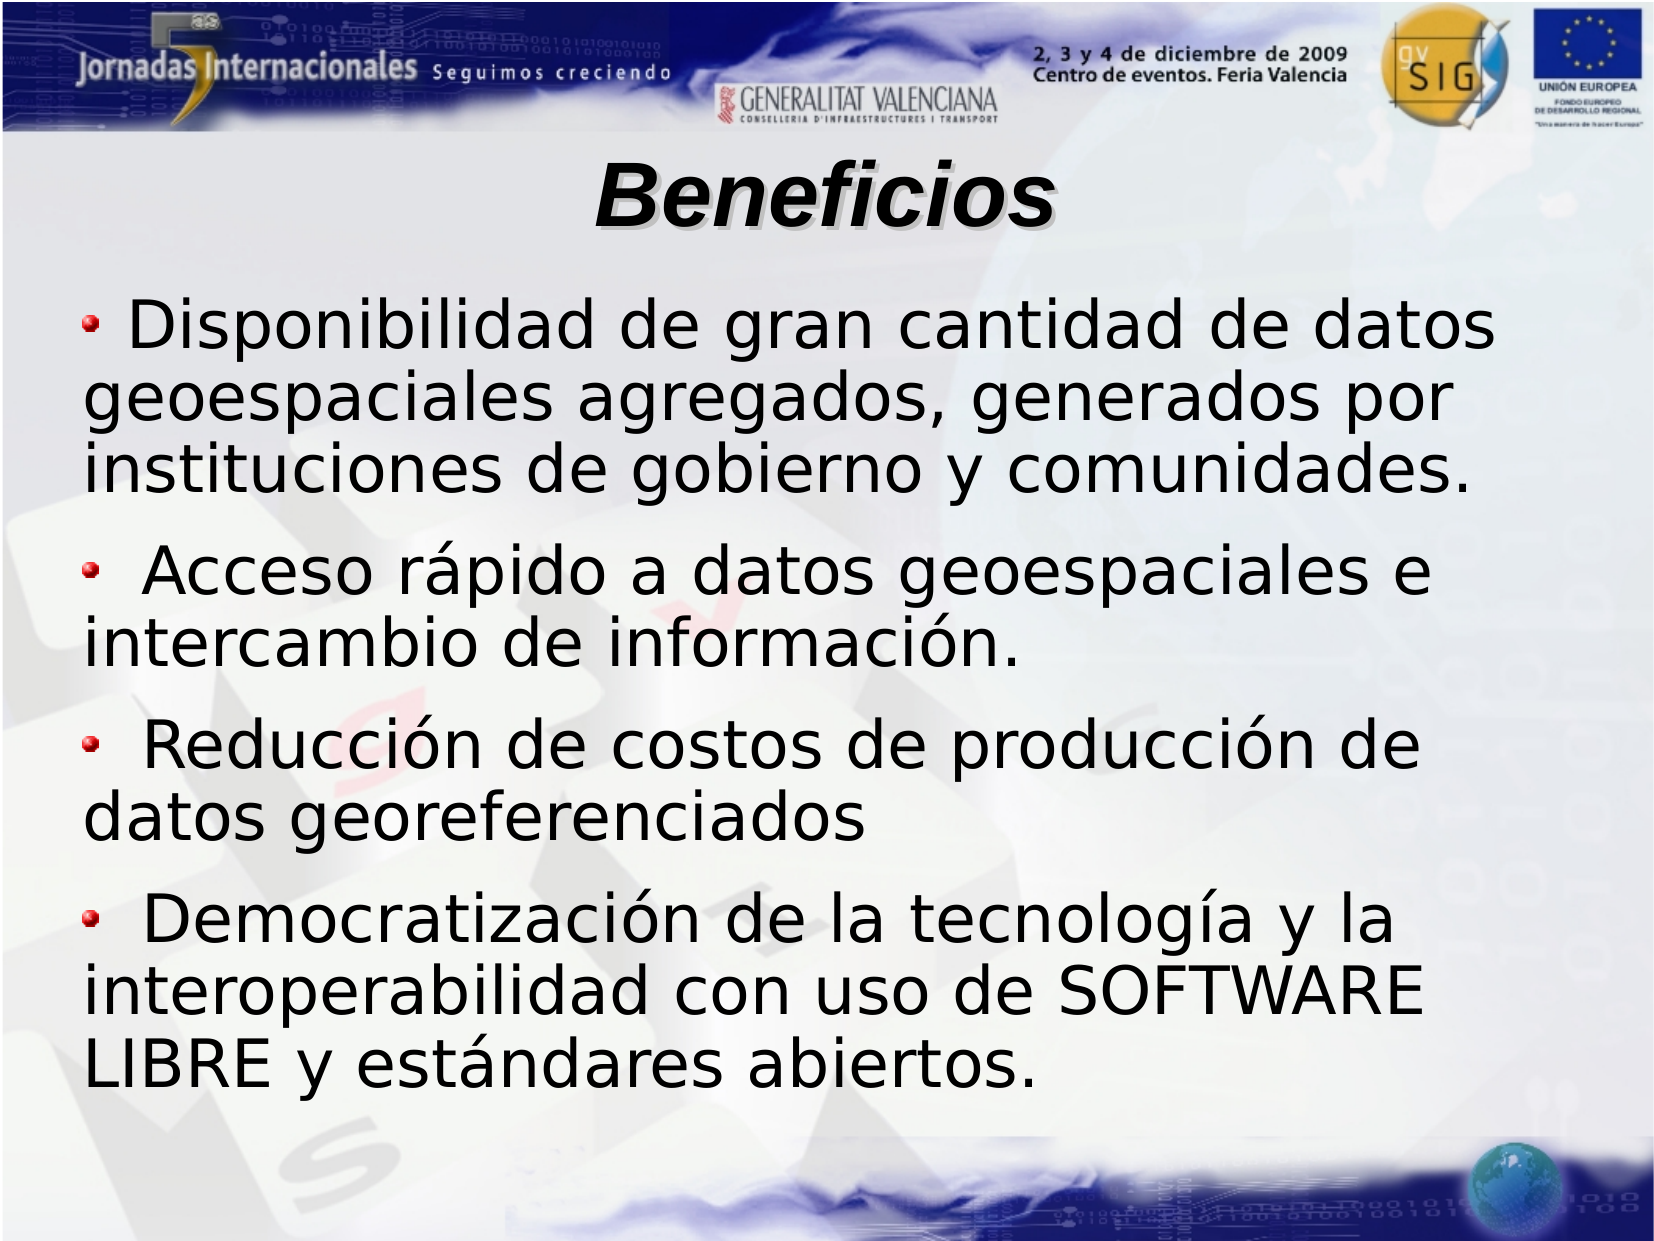

# Beneficios
 Disponibilidad de gran cantidad de datos geoespaciales agregados, generados por instituciones de gobierno y comunidades.
 Acceso rápido a datos geoespaciales e intercambio de información.
 Reducción de costos de producción de datos georeferenciados
 Democratización de la tecnología y la interoperabilidad con uso de SOFTWARE LIBRE y estándares abiertos.